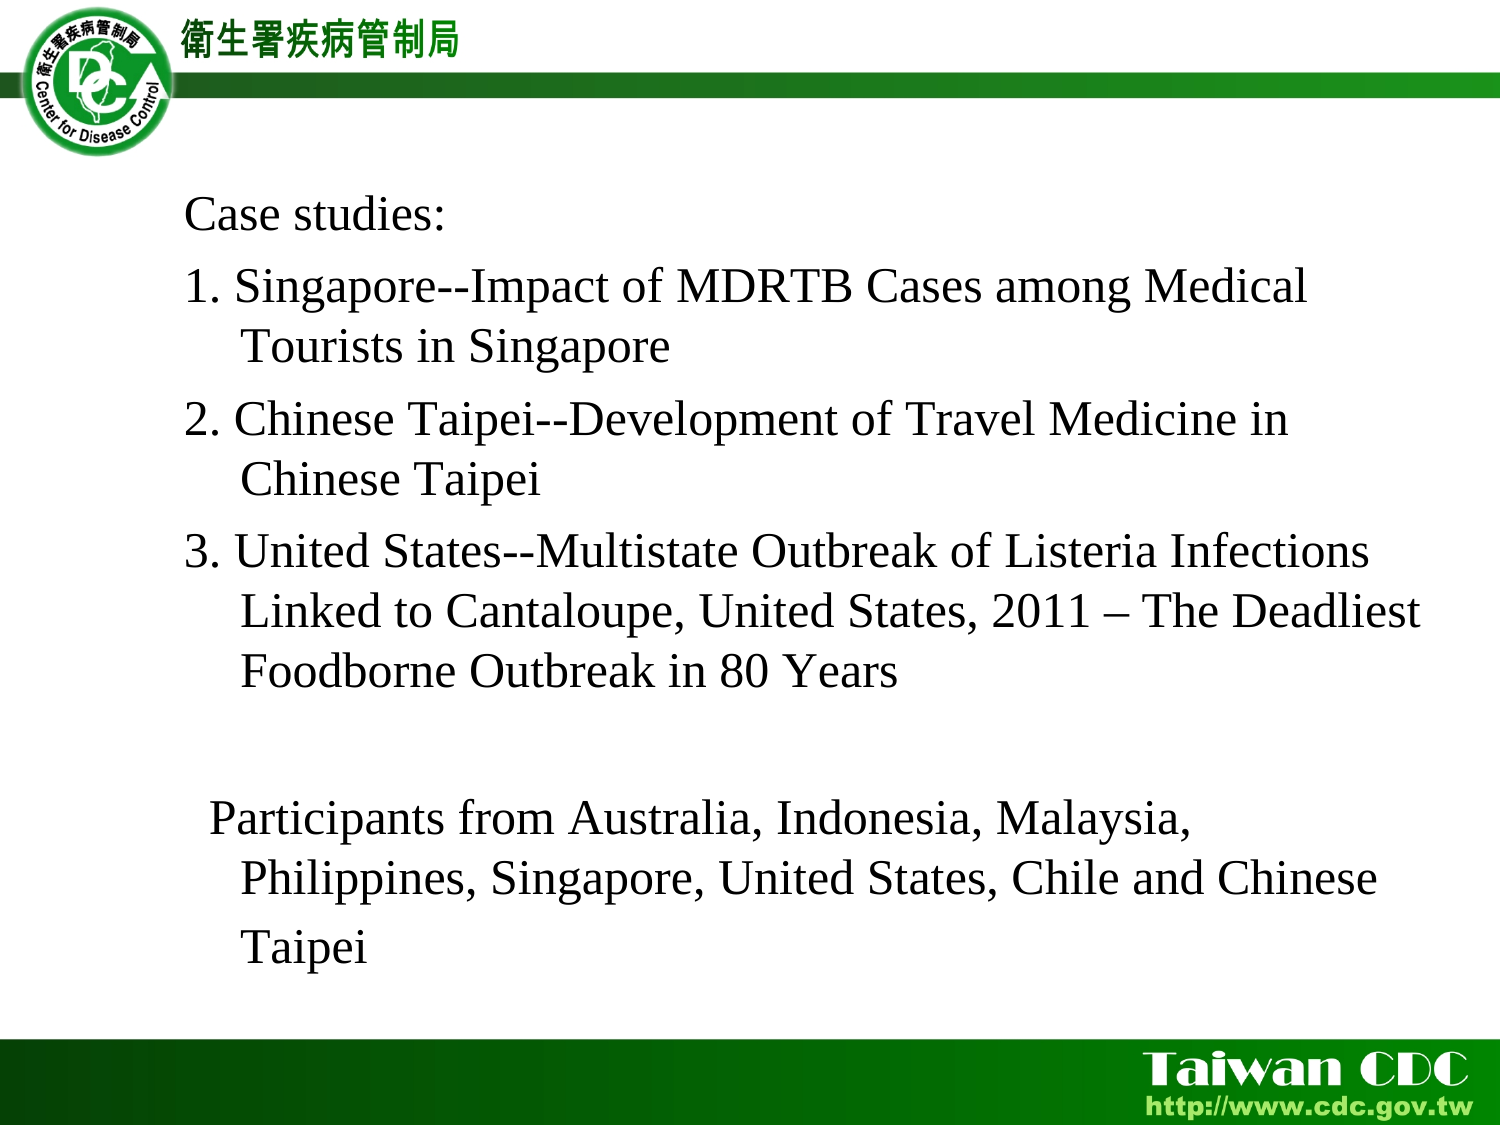

# Case studies:
1. Singapore--Impact of MDRTB Cases among Medical Tourists in Singapore
2. Chinese Taipei--Development of Travel Medicine in Chinese Taipei
3. United States--Multistate Outbreak of Listeria Infections Linked to Cantaloupe, United States, 2011 – The Deadliest Foodborne Outbreak in 80 Years
 Participants from Australia, Indonesia, Malaysia, Philippines, Singapore, United States, Chile and Chinese Taipei